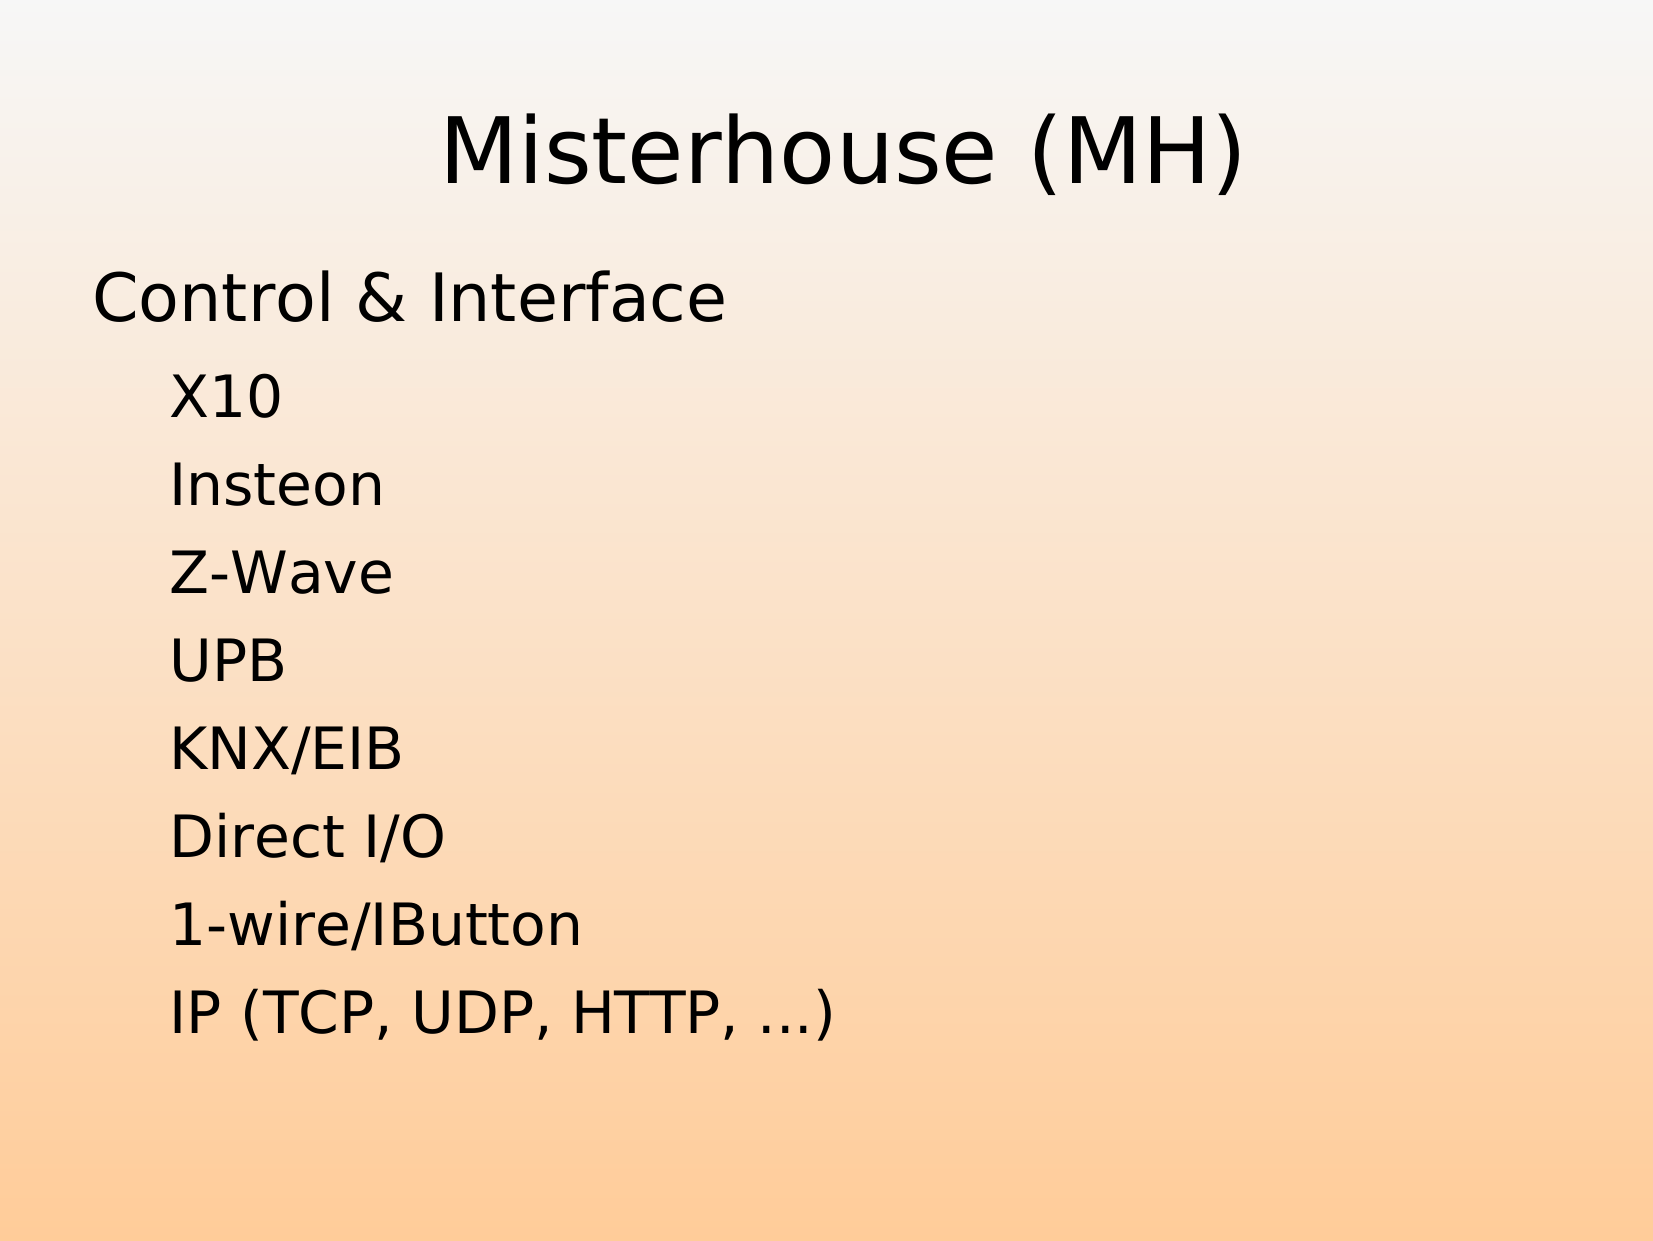

# Misterhouse (MH)
Control & Interface
X10
Insteon
Z-Wave
UPB
KNX/EIB
Direct I/O
1-wire/IButton
IP (TCP, UDP, HTTP, ...)